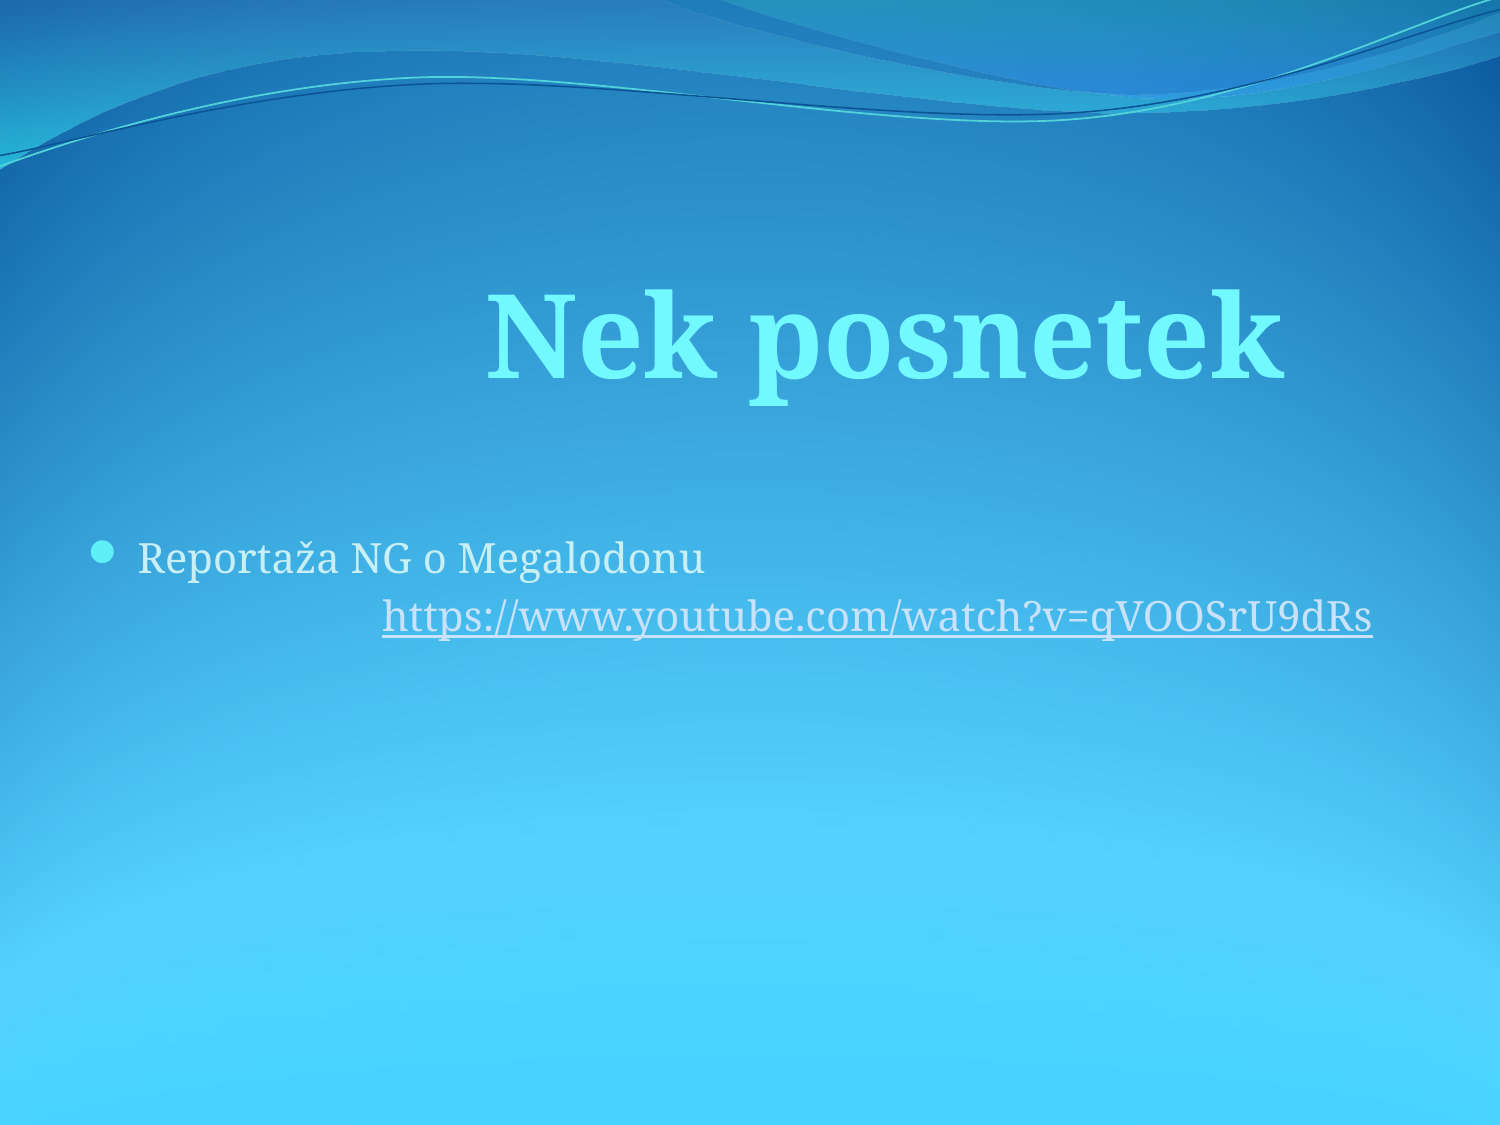

Nek posnetek
# Reportaža NG o Megalodonu
https://www.youtube.com/watch?v=qVOOSrU9dRs